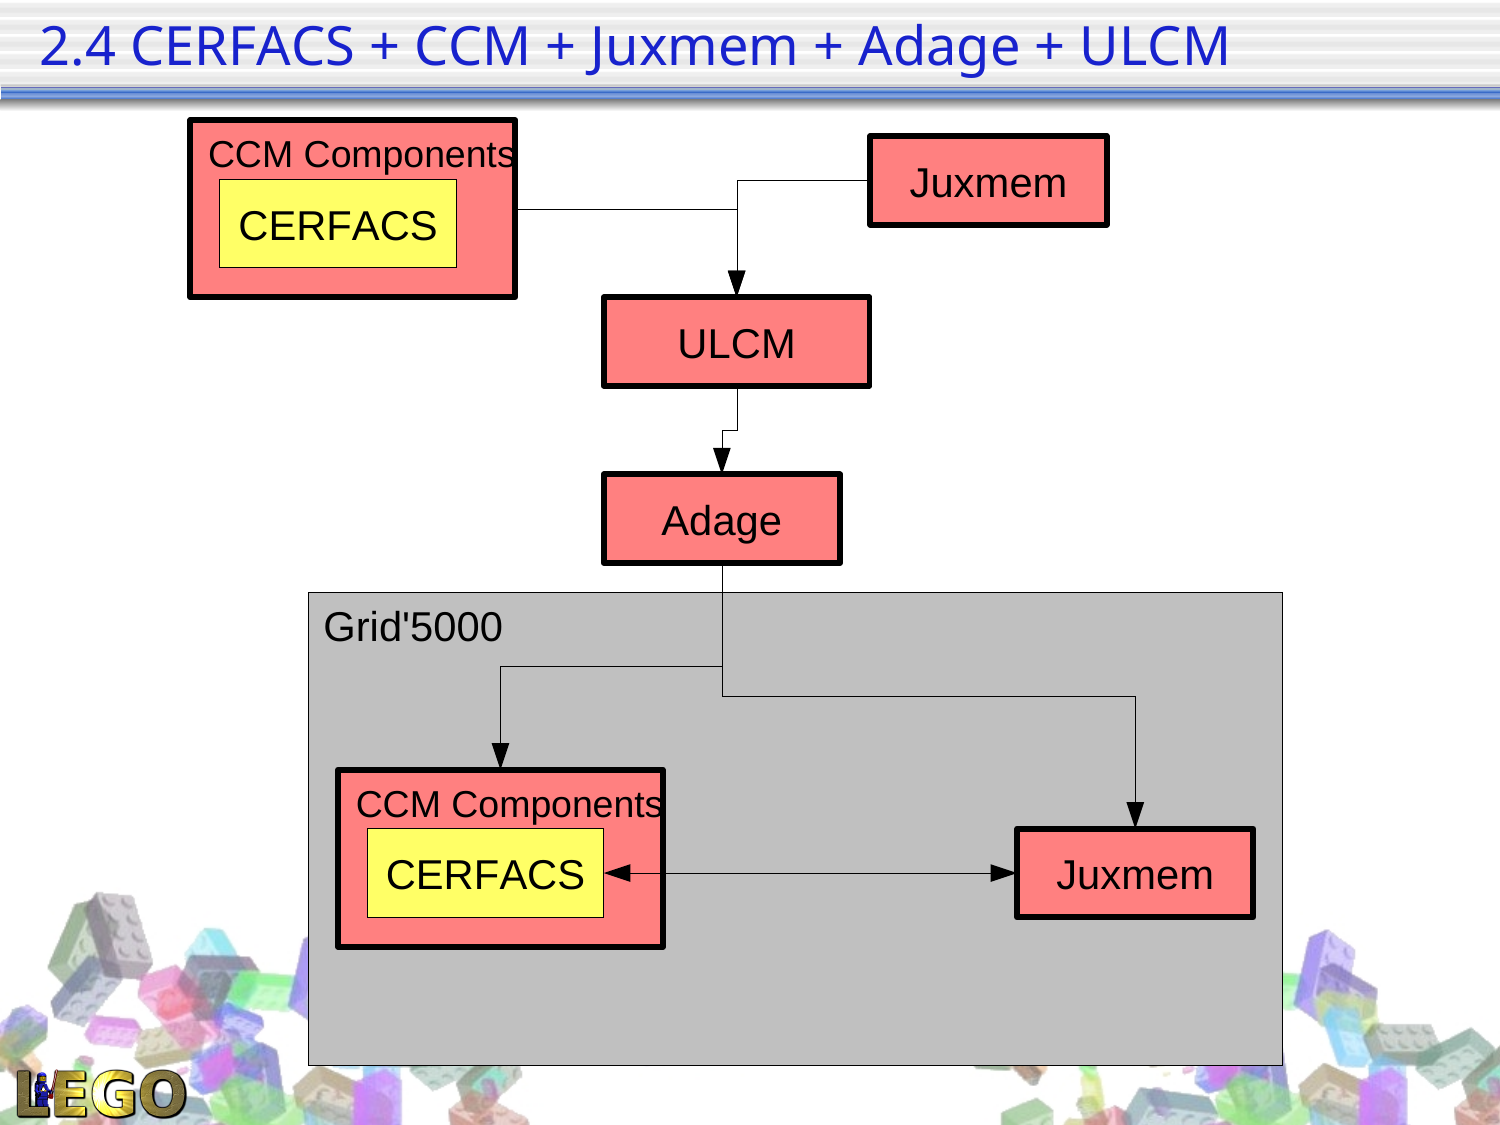

# 2.4 CERFACS + CCM + Juxmem + Adage + ULCM
CCM Components
Juxmem
CERFACS
ULCM
Adage
Grid'5000
CCM Components
CERFACS
Juxmem